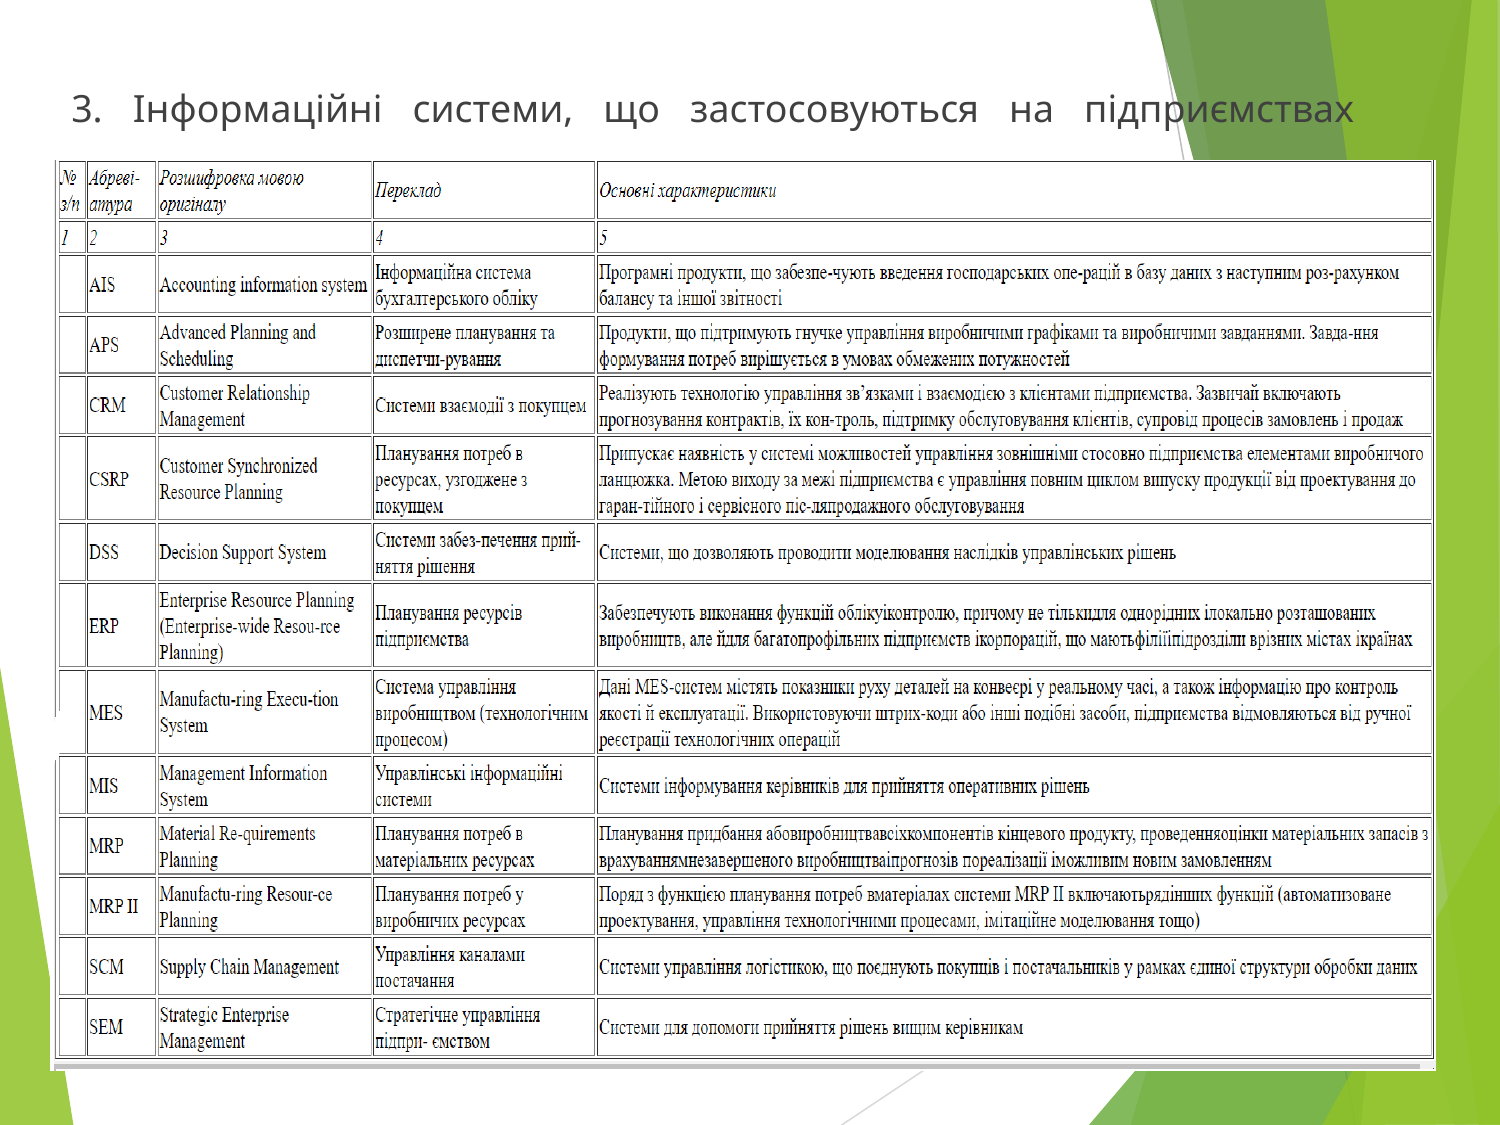

# 3. Інформаційні системи, що застосовуються на підприємствах розвинутих країн